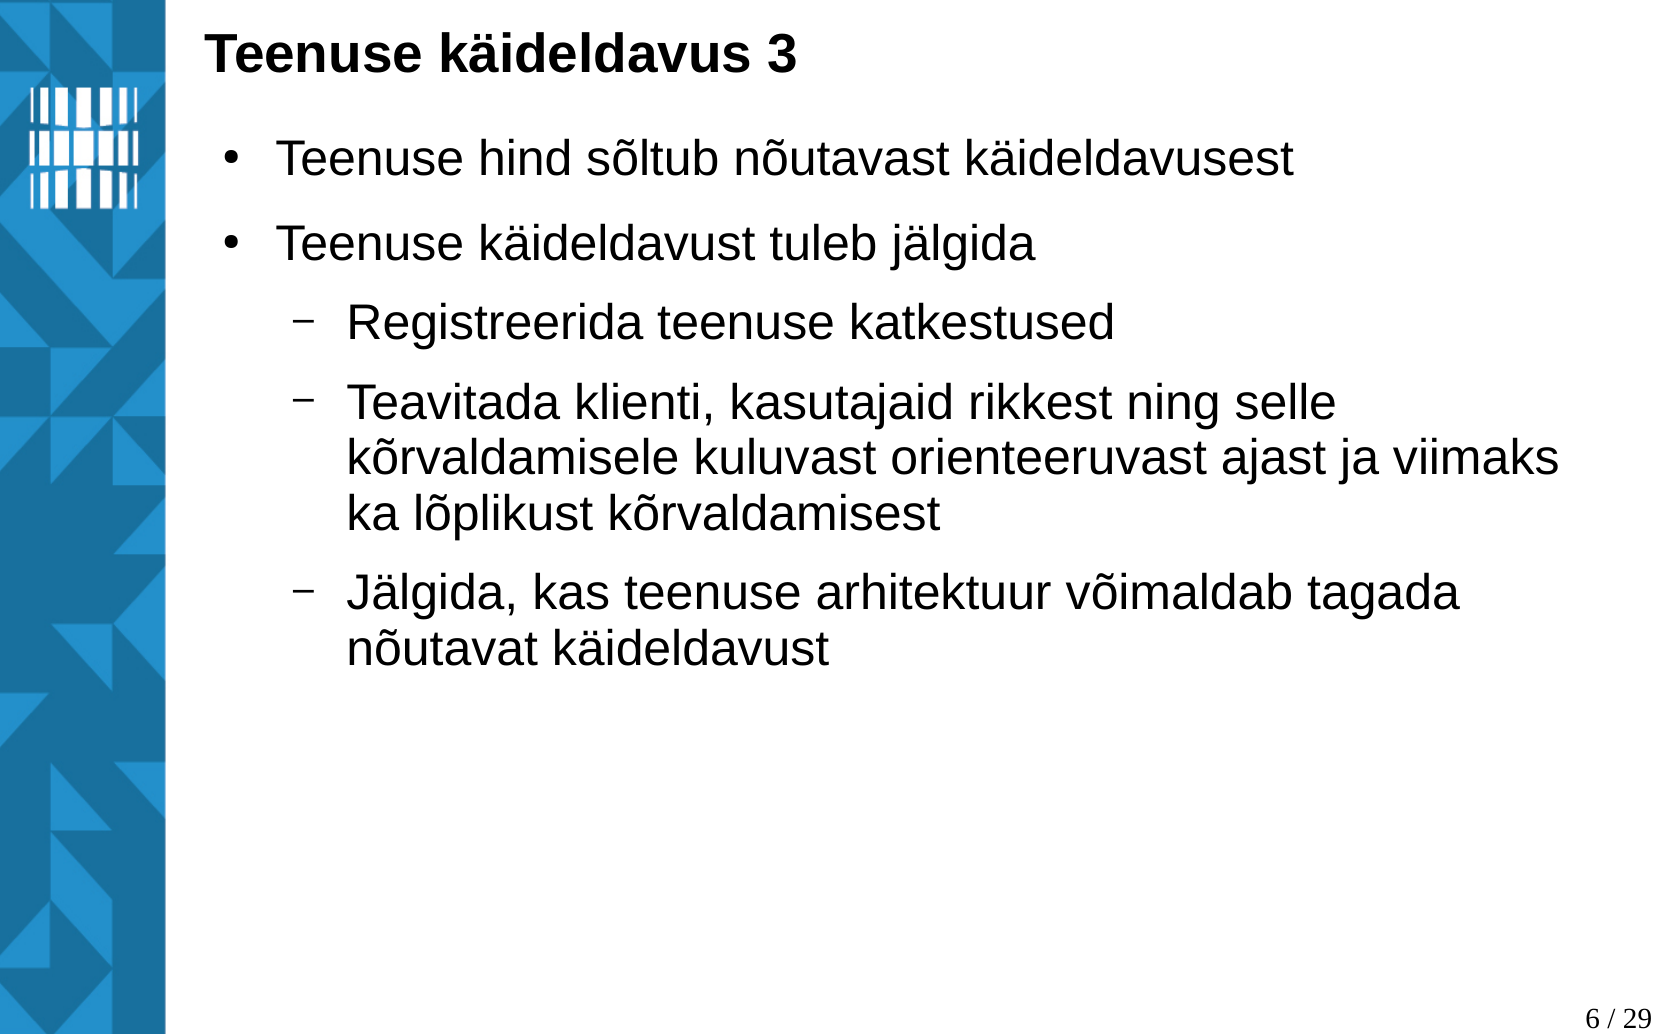

# Teenuse käideldavus 3
Teenuse hind sõltub nõutavast käideldavusest
Teenuse käideldavust tuleb jälgida
Registreerida teenuse katkestused
Teavitada klienti, kasutajaid rikkest ning selle kõrvaldamisele kuluvast orienteeruvast ajast ja viimaks ka lõplikust kõrvaldamisest
Jälgida, kas teenuse arhitektuur võimaldab tagada nõutavat käideldavust
6